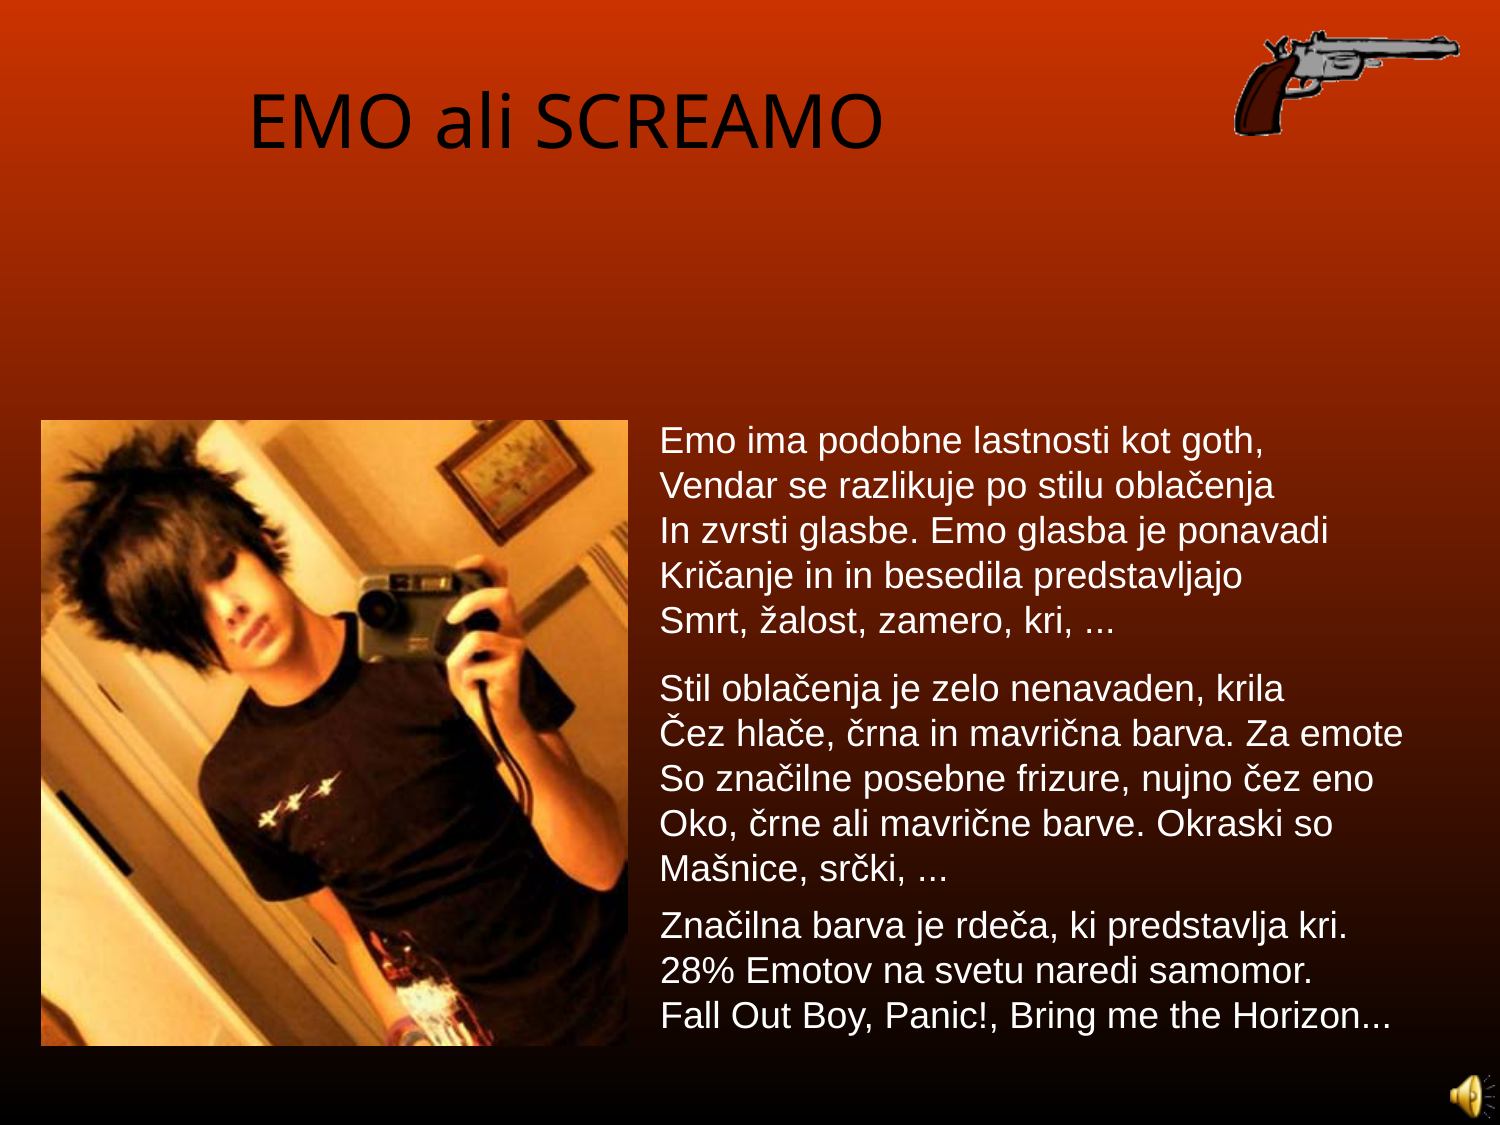

EMO ali SCREAMO
Emo ima podobne lastnosti kot goth,
Vendar se razlikuje po stilu oblačenja
In zvrsti glasbe. Emo glasba je ponavadi
Kričanje in in besedila predstavljajo
Smrt, žalost, zamero, kri, ...
Stil oblačenja je zelo nenavaden, krila
Čez hlače, črna in mavrična barva. Za emote
So značilne posebne frizure, nujno čez eno
Oko, črne ali mavrične barve. Okraski so
Mašnice, srčki, ...
Značilna barva je rdeča, ki predstavlja kri.
28% Emotov na svetu naredi samomor.
Fall Out Boy, Panic!, Bring me the Horizon...